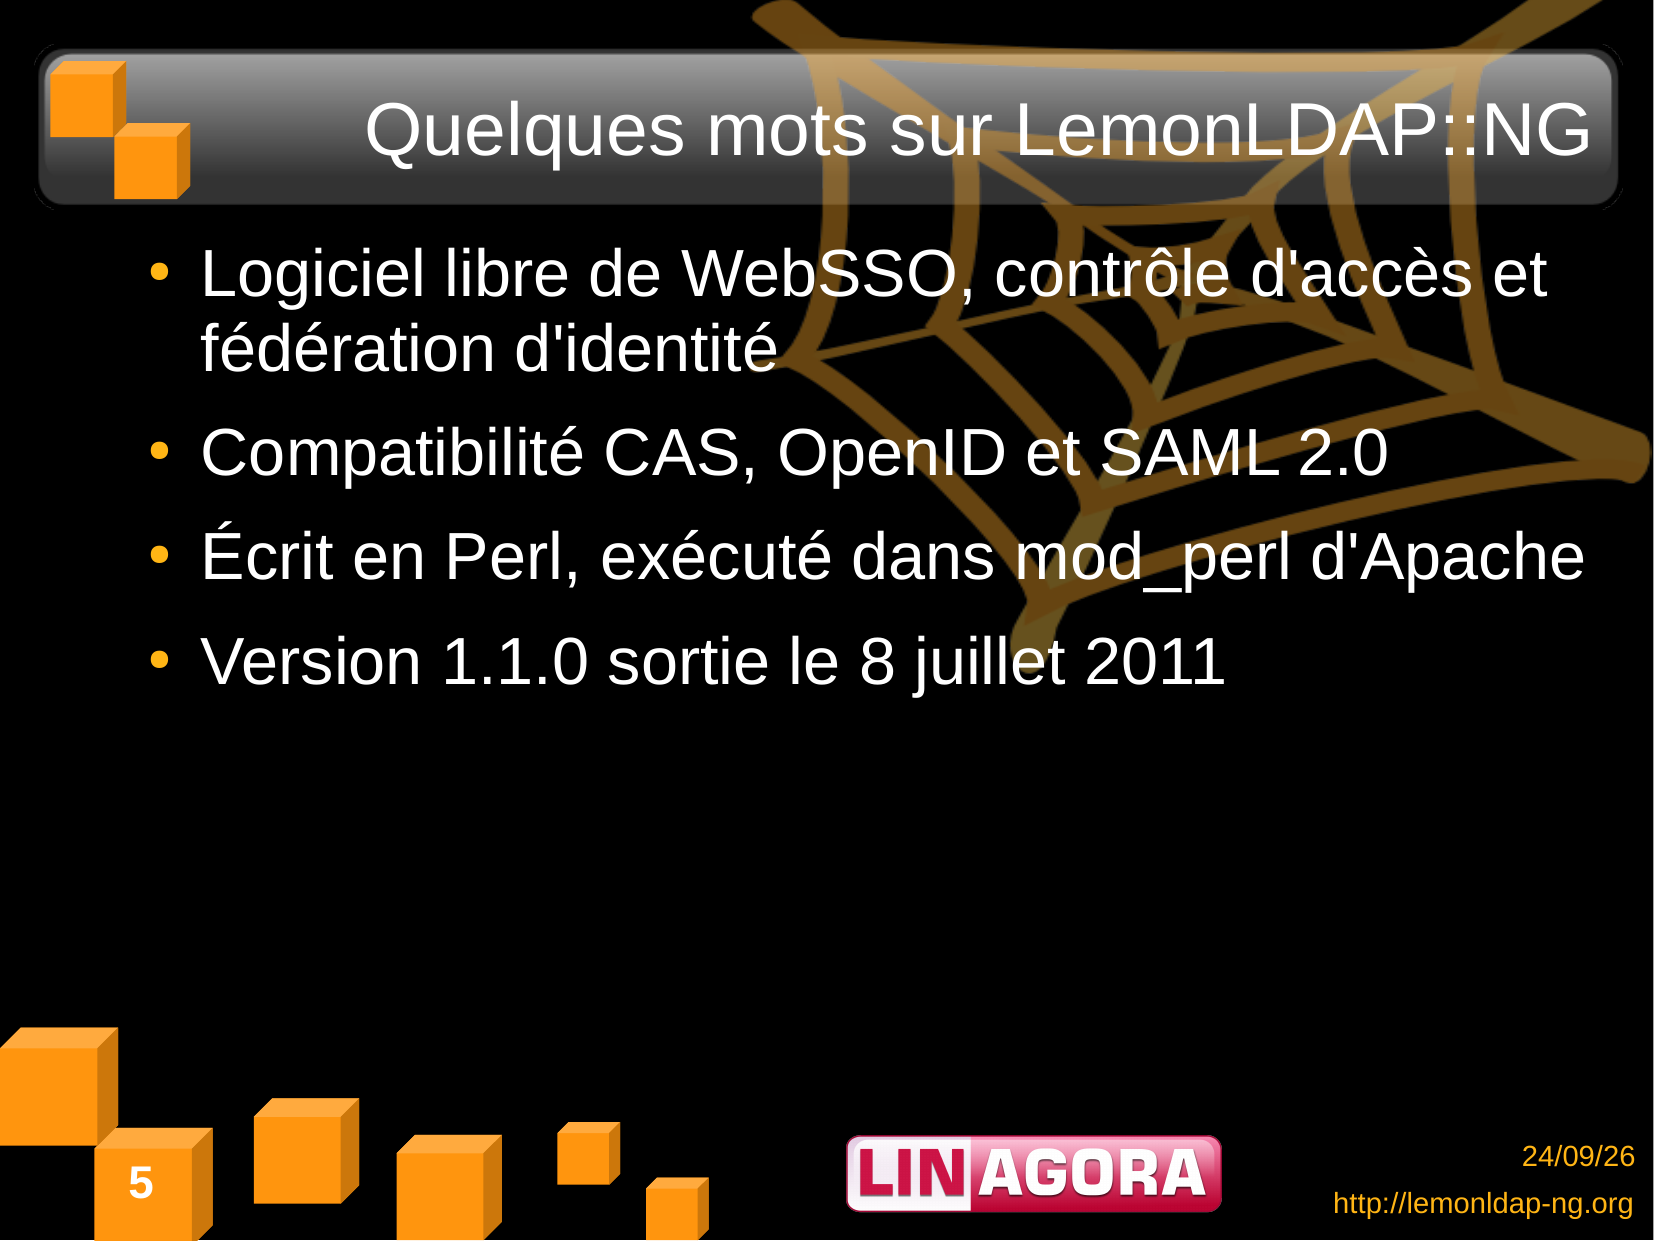

# Quelques mots sur LemonLDAP::NG
Logiciel libre de WebSSO, contrôle d'accès et fédération d'identité
Compatibilité CAS, OpenID et SAML 2.0
Écrit en Perl, exécuté dans mod_perl d'Apache
Version 1.1.0 sortie le 8 juillet 2011
5
http://lemonldap-ng.org